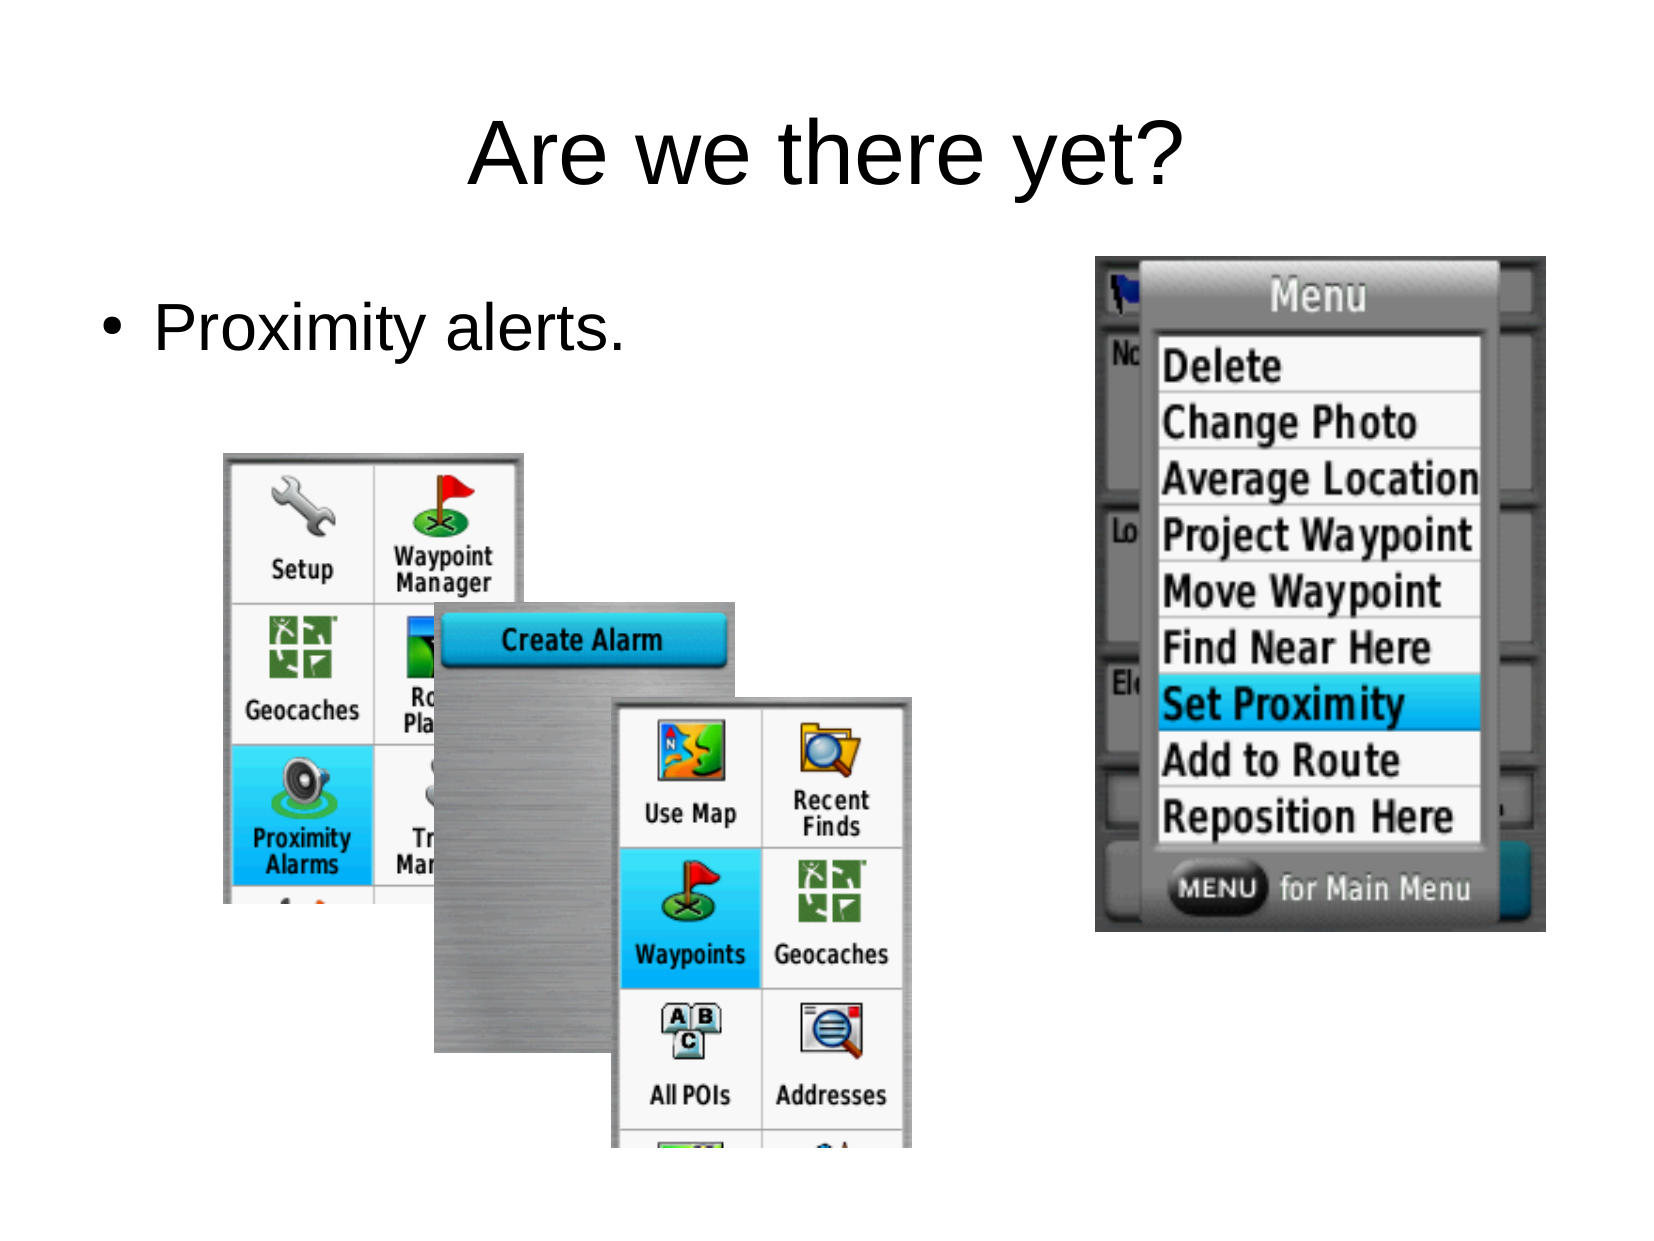

# Are we there yet?
Proximity alerts.